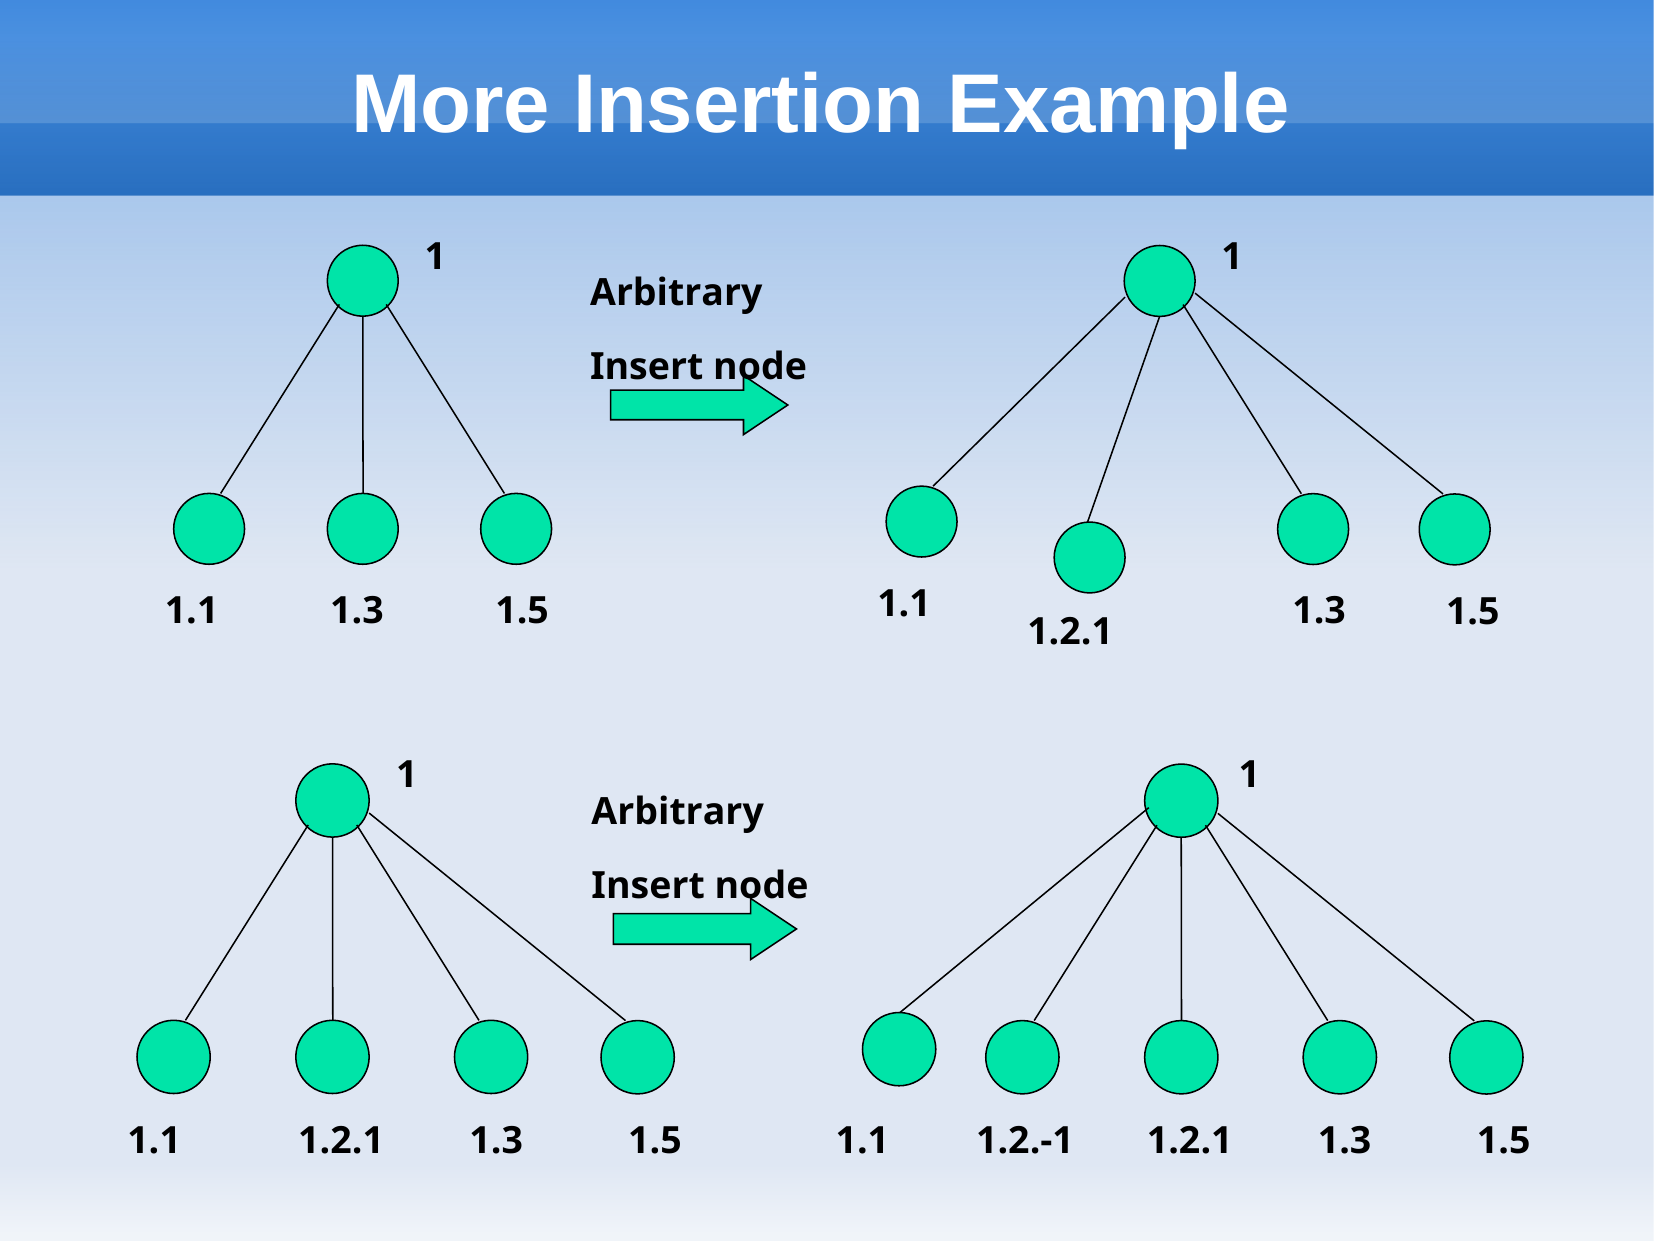

# More Insertion Example
1
1.1
1.3
1.5
1
Arbitrary
Insert node
1.1
1.3
1.5
1.2.1
1
1.1
1.2.1
1.3
1.5
1
1.1
1.2.-1
1.2.1
1.3
1.5
Arbitrary
Insert node